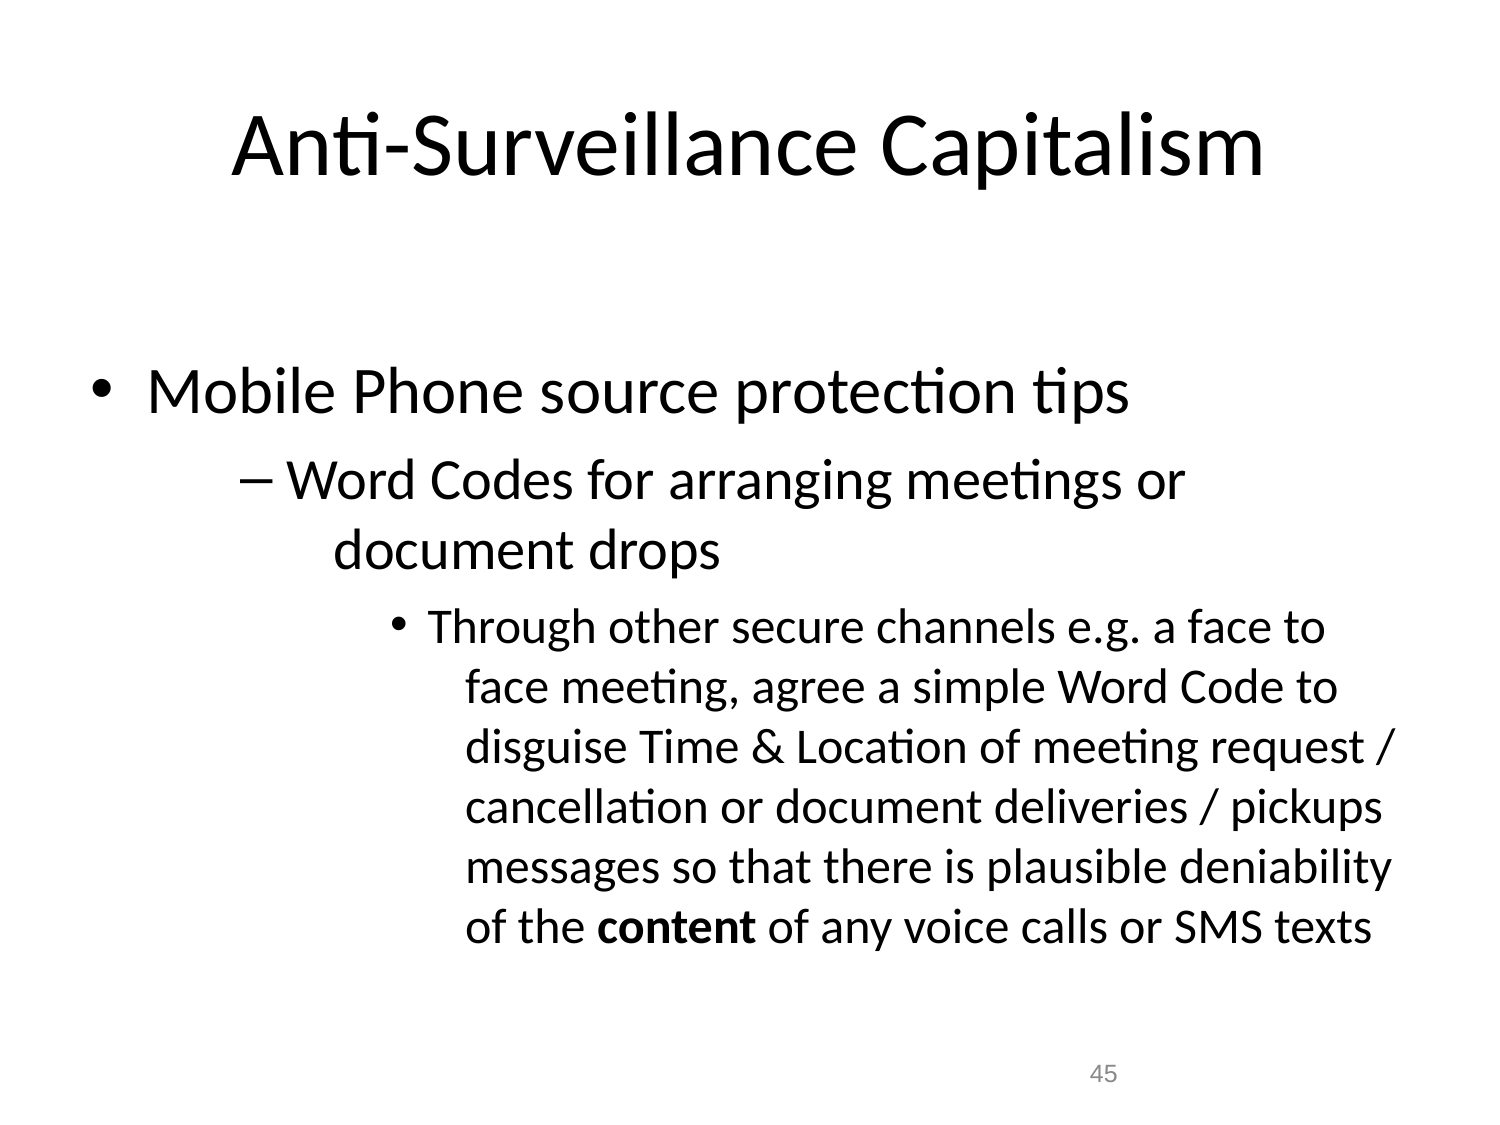

# Anti-Surveillance Capitalism
Mobile Phone source protection tips
Word Codes for arranging meetings or document drops
Through other secure channels e.g. a face to face meeting, agree a simple Word Code to disguise Time & Location of meeting request / cancellation or document deliveries / pickups messages so that there is plausible deniability of the content of any voice calls or SMS texts